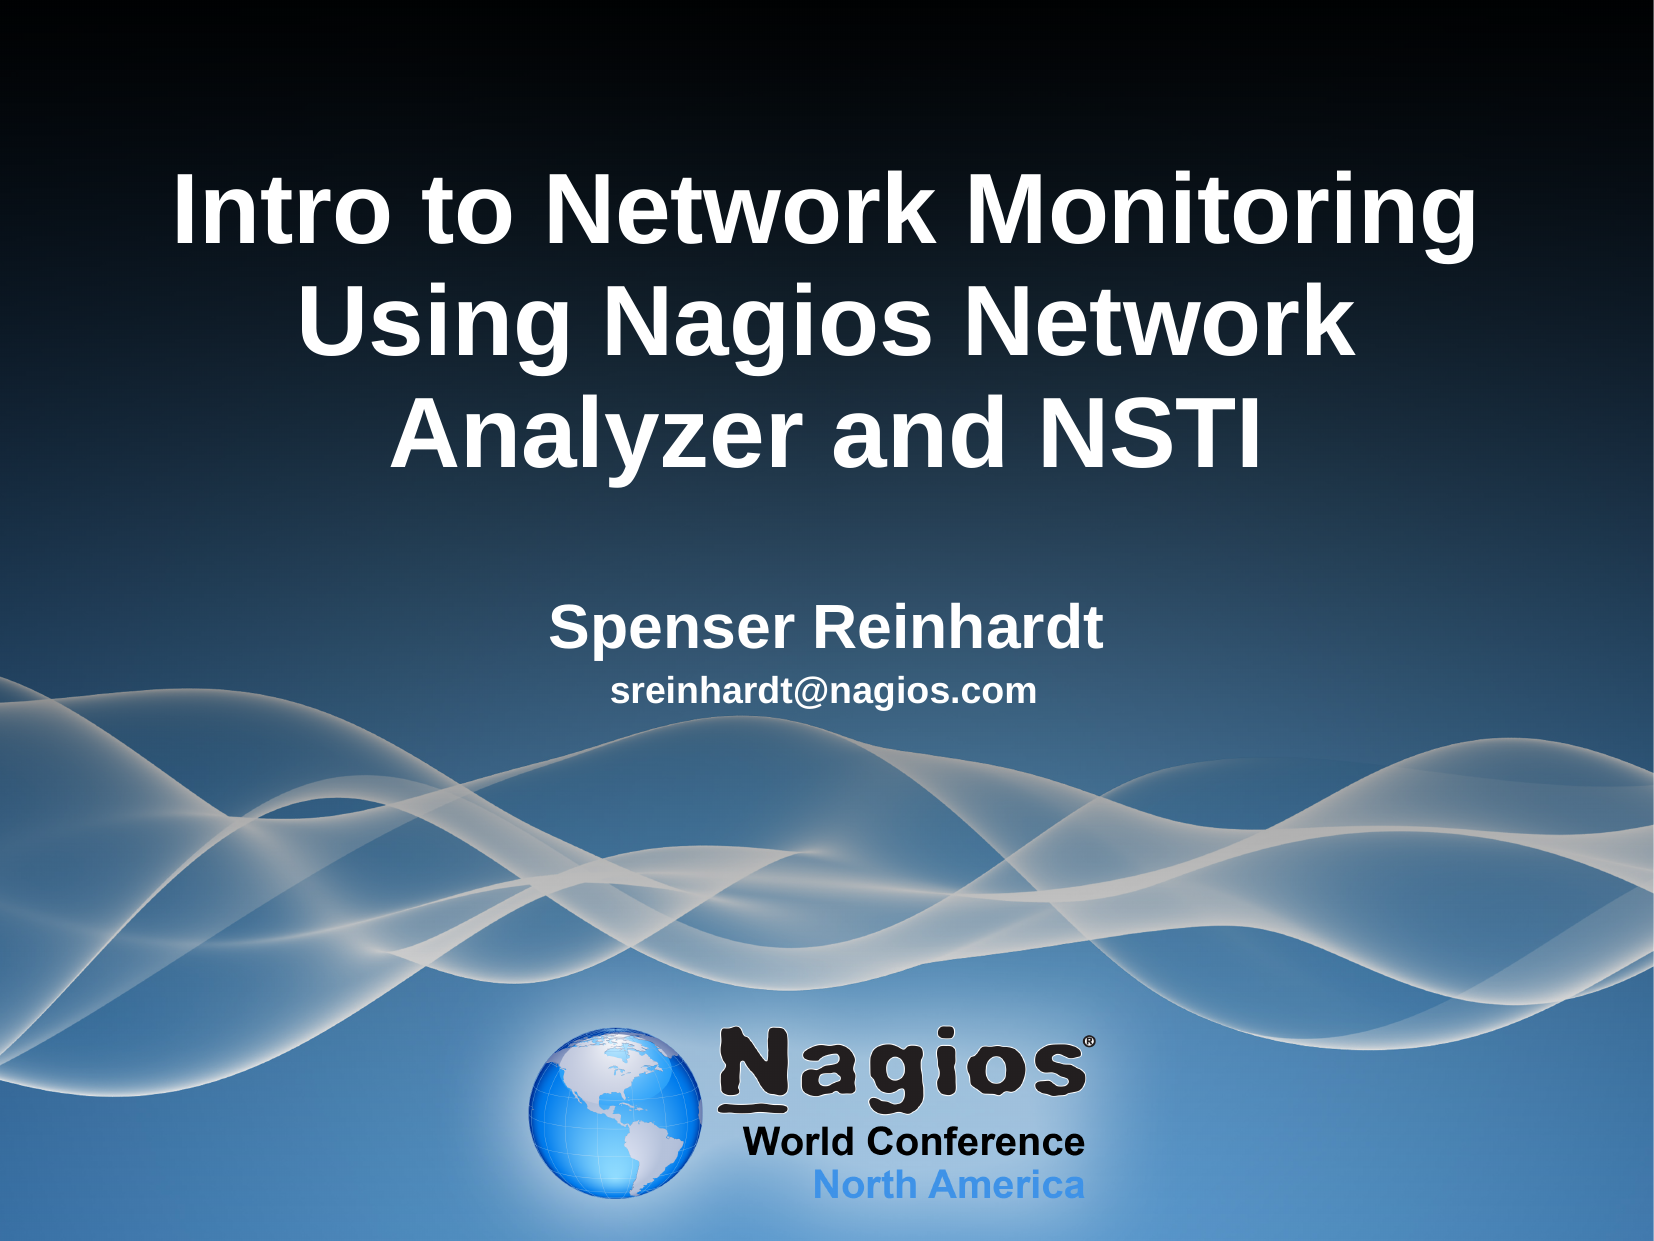

Intro to Network Monitoring Using Nagios Network Analyzer and NSTI
Spenser Reinhardt
sreinhardt@nagios.com